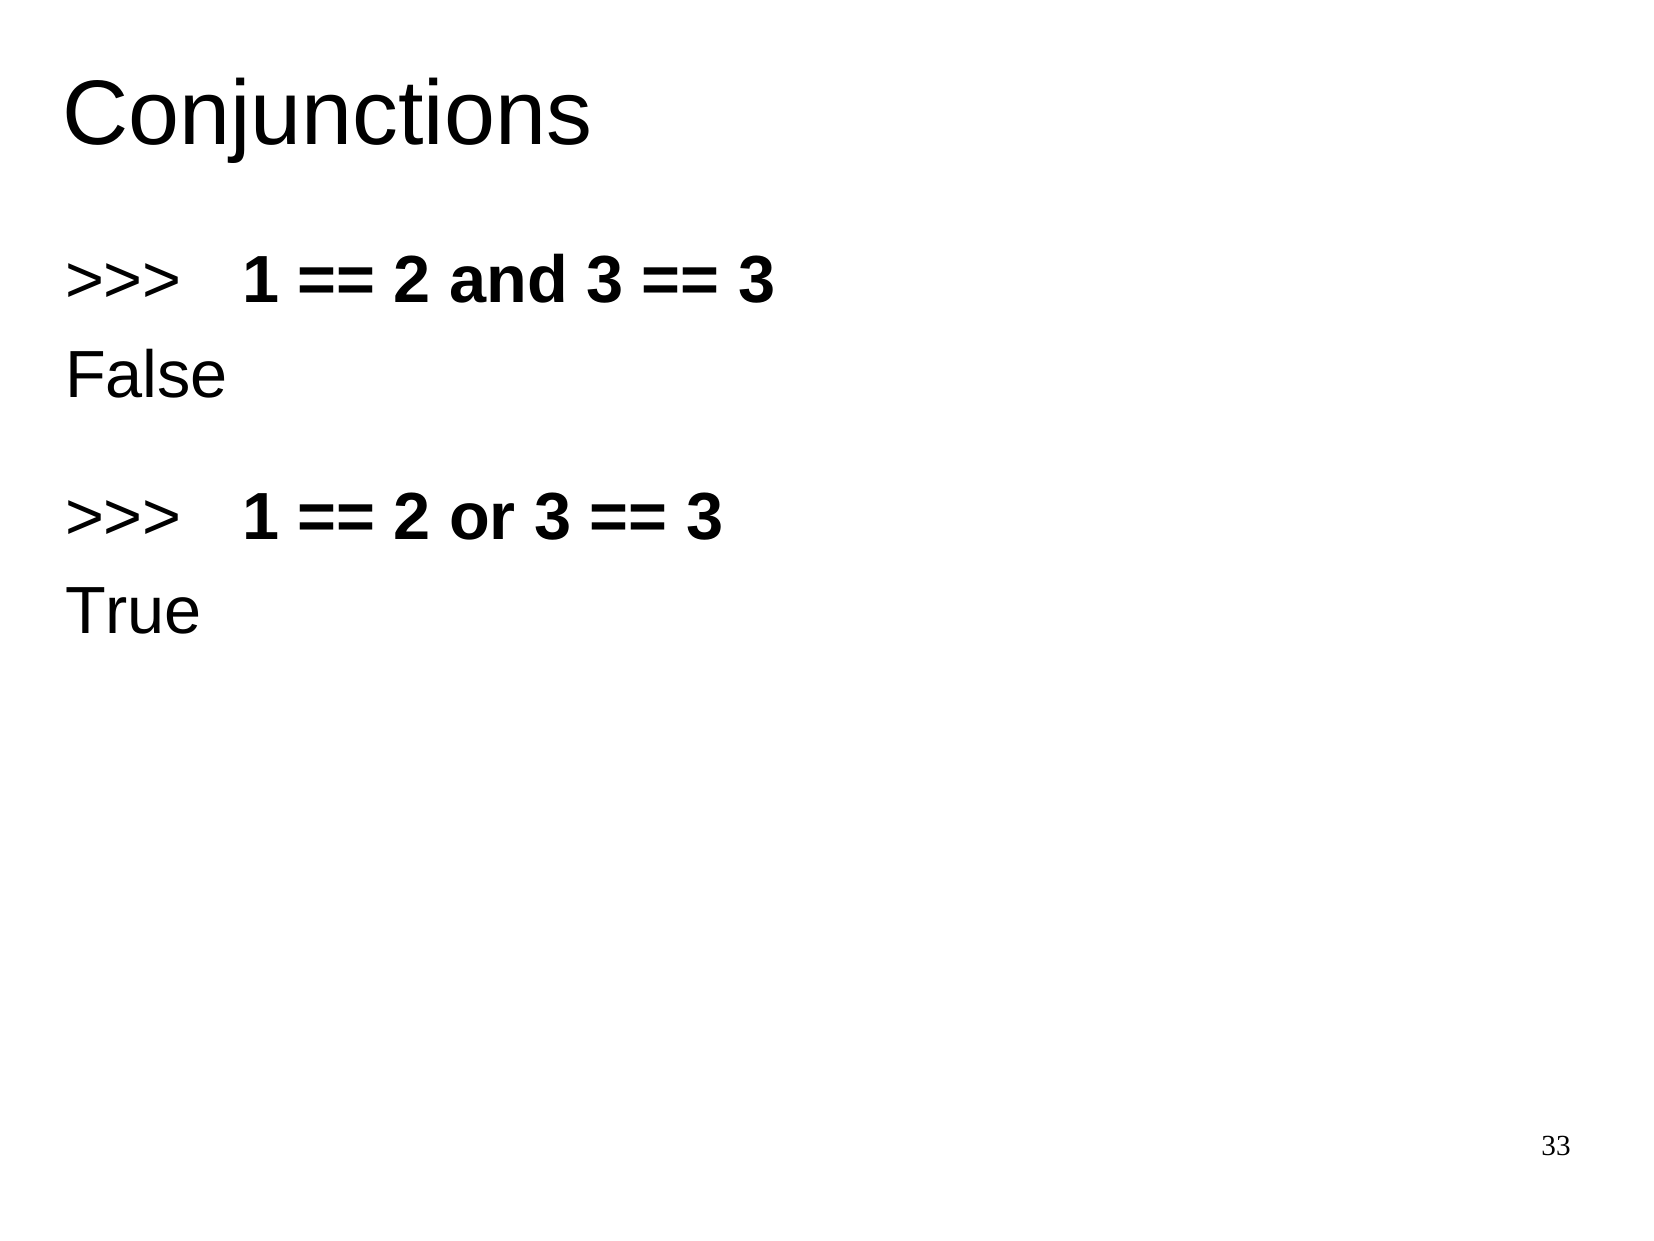

Conjunctions
>>>
1 == 2 and 3 == 3
False
>>>
1 == 2 or 3 == 3
True
33